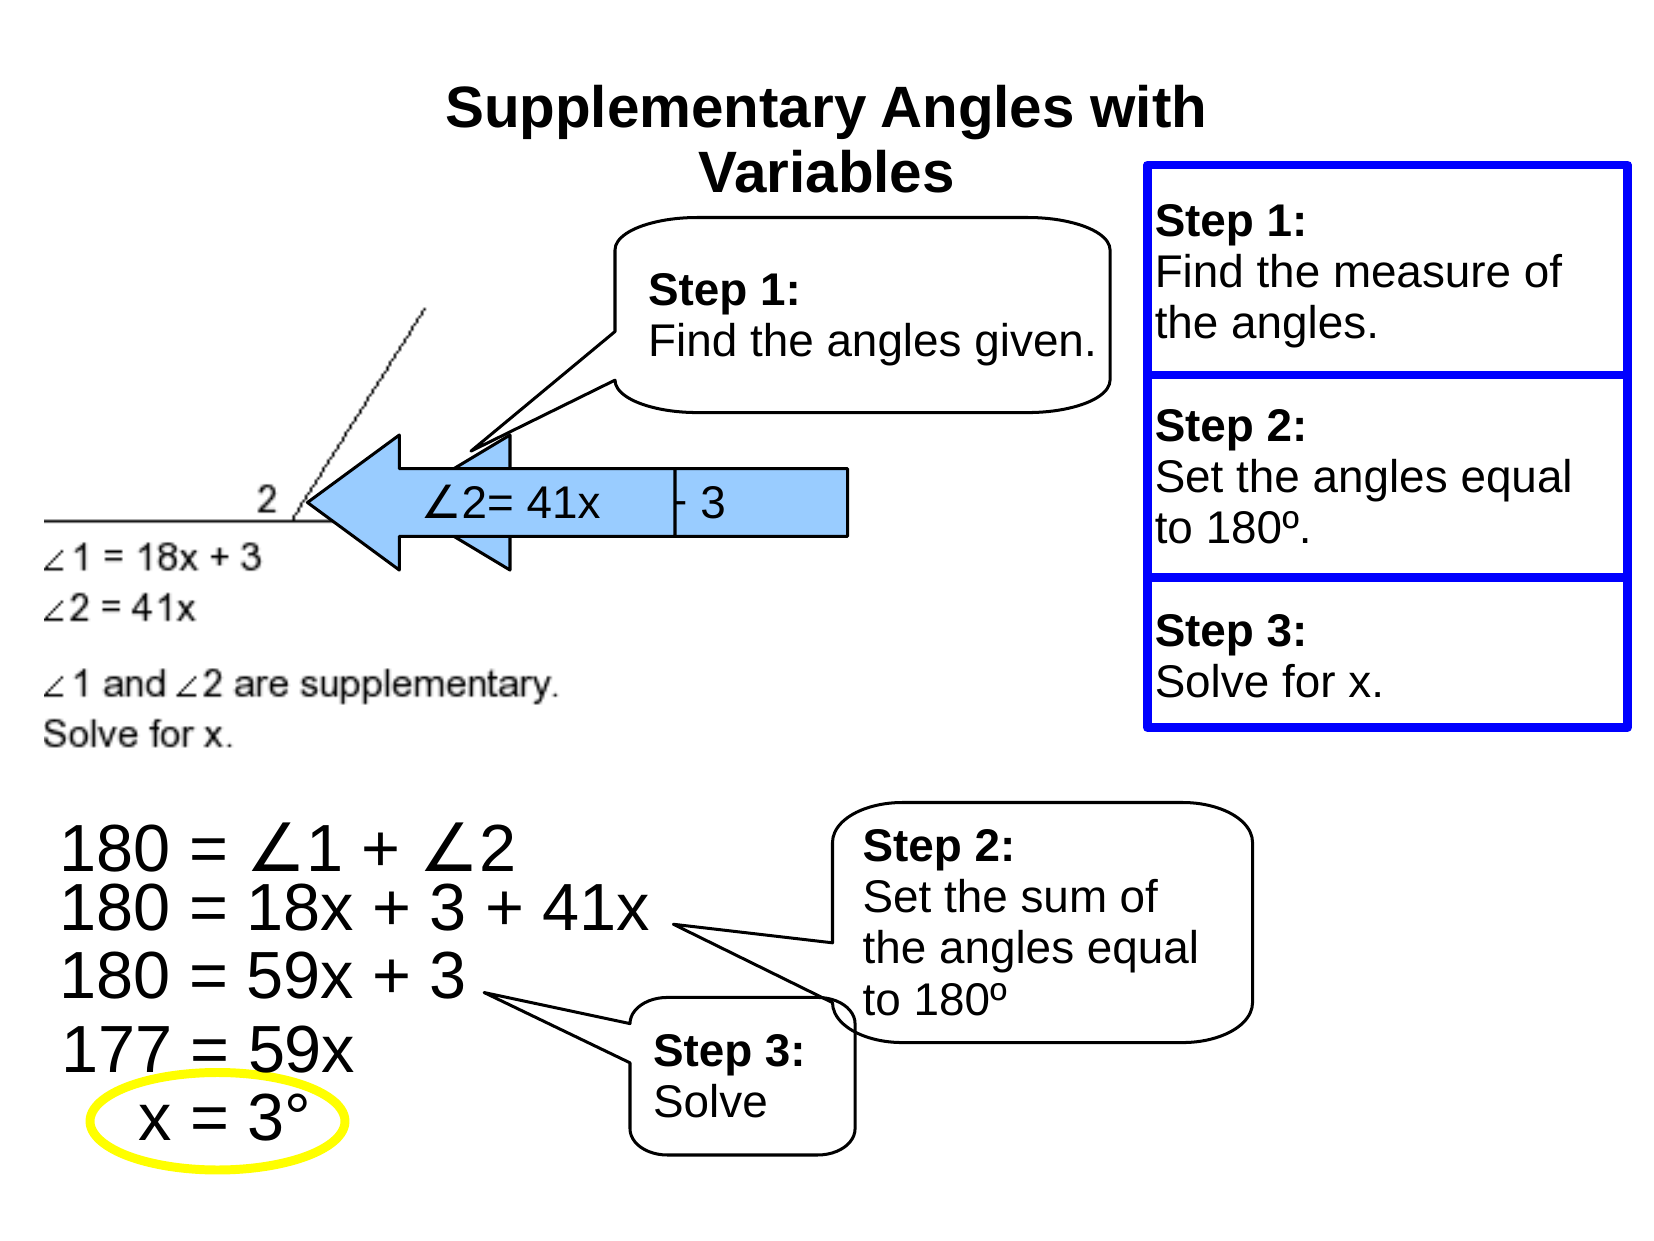

Supplementary Angles with Variables
Step 1:
Find the measure of the angles.
Step 2:
Set the angles equal
to 180º.
Step 3:
Solve for x.
Step 1:
Find the angles given.
∠2= 41x
∠1= 18x + 3
180 = ∠1 + ∠2
Step 2:
Set the sum of
the angles equal
to 180º
180 = 18x + 3 + 41x
180 = 59x + 3
Step 3:
Solve
 177 = 59x
 x = 3°